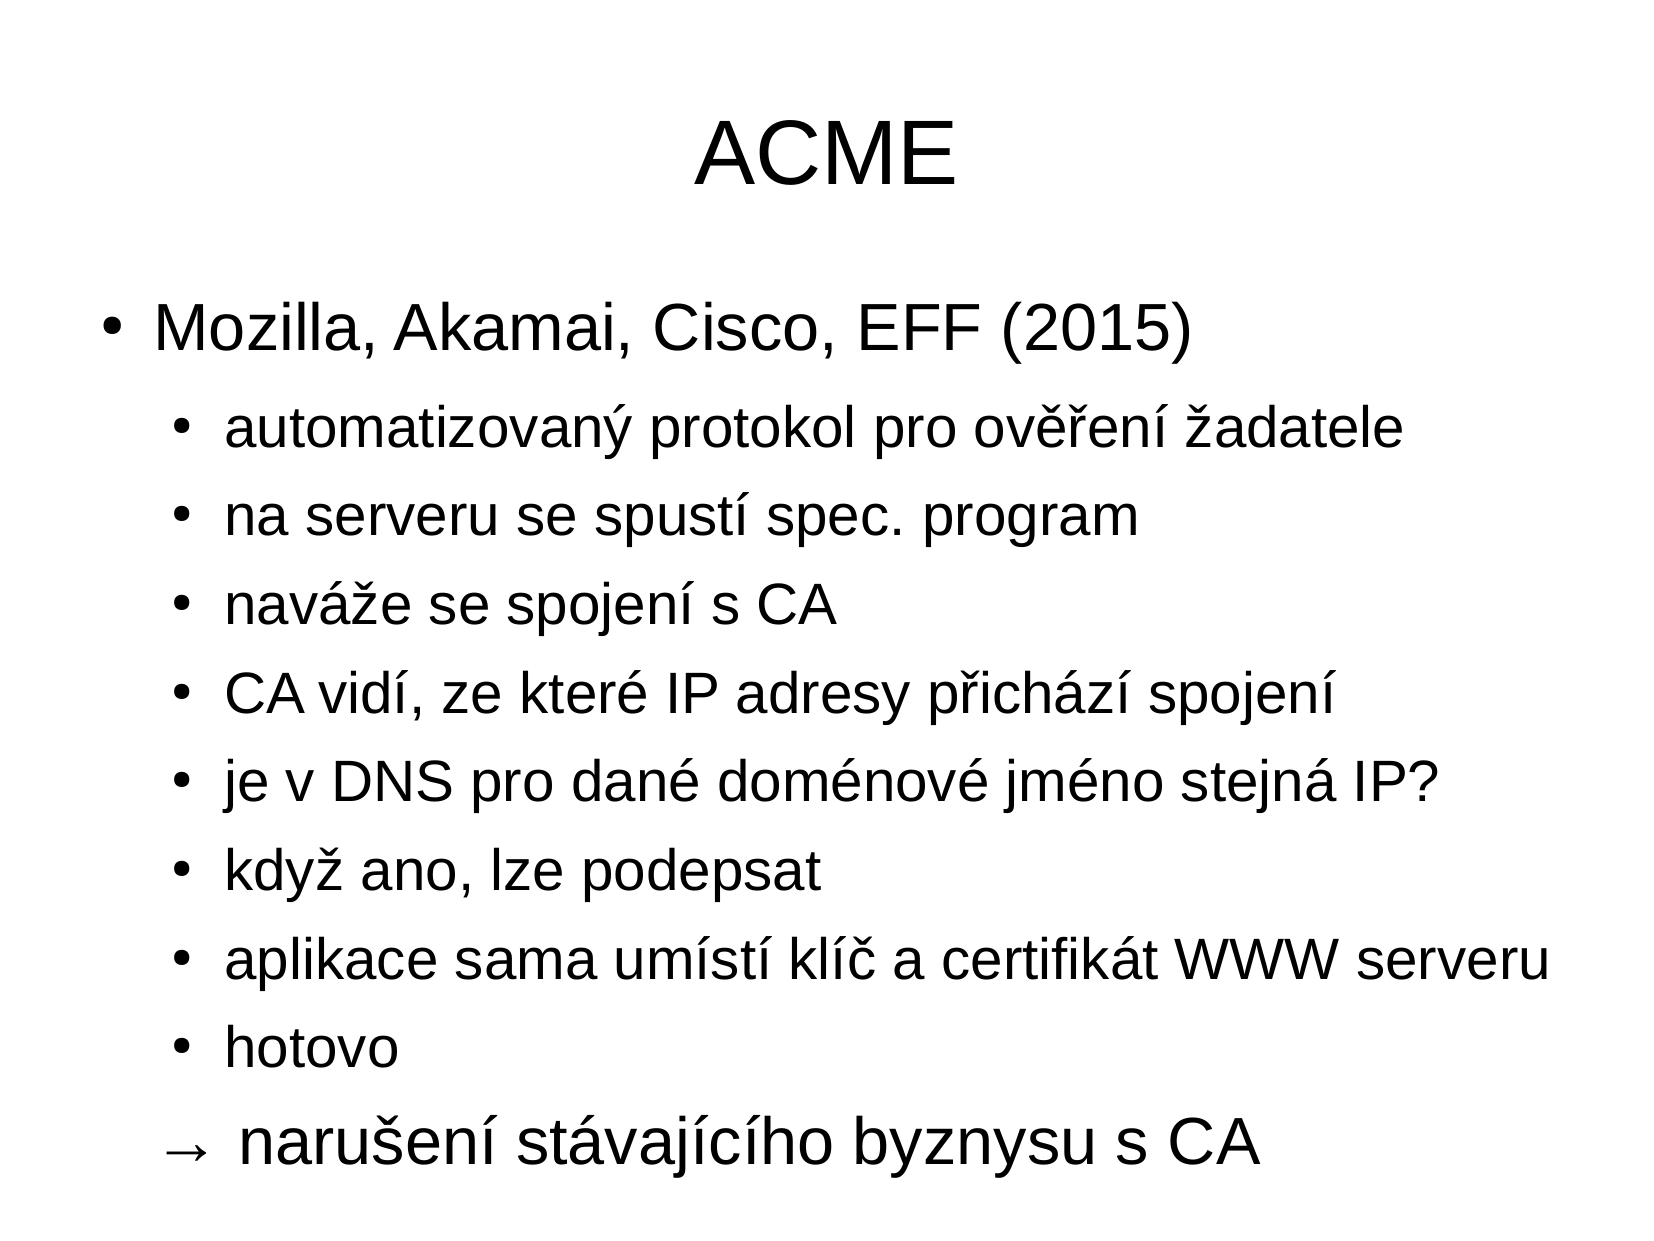

# ACME
Mozilla, Akamai, Cisco, EFF (2015)
automatizovaný protokol pro ověření žadatele
na serveru se spustí spec. program
naváže se spojení s CA
CA vidí, ze které IP adresy přichází spojení
je v DNS pro dané doménové jméno stejná IP?
když ano, lze podepsat
aplikace sama umístí klíč a certifikát WWW serveru
hotovo
→ narušení stávajícího byznysu s CA